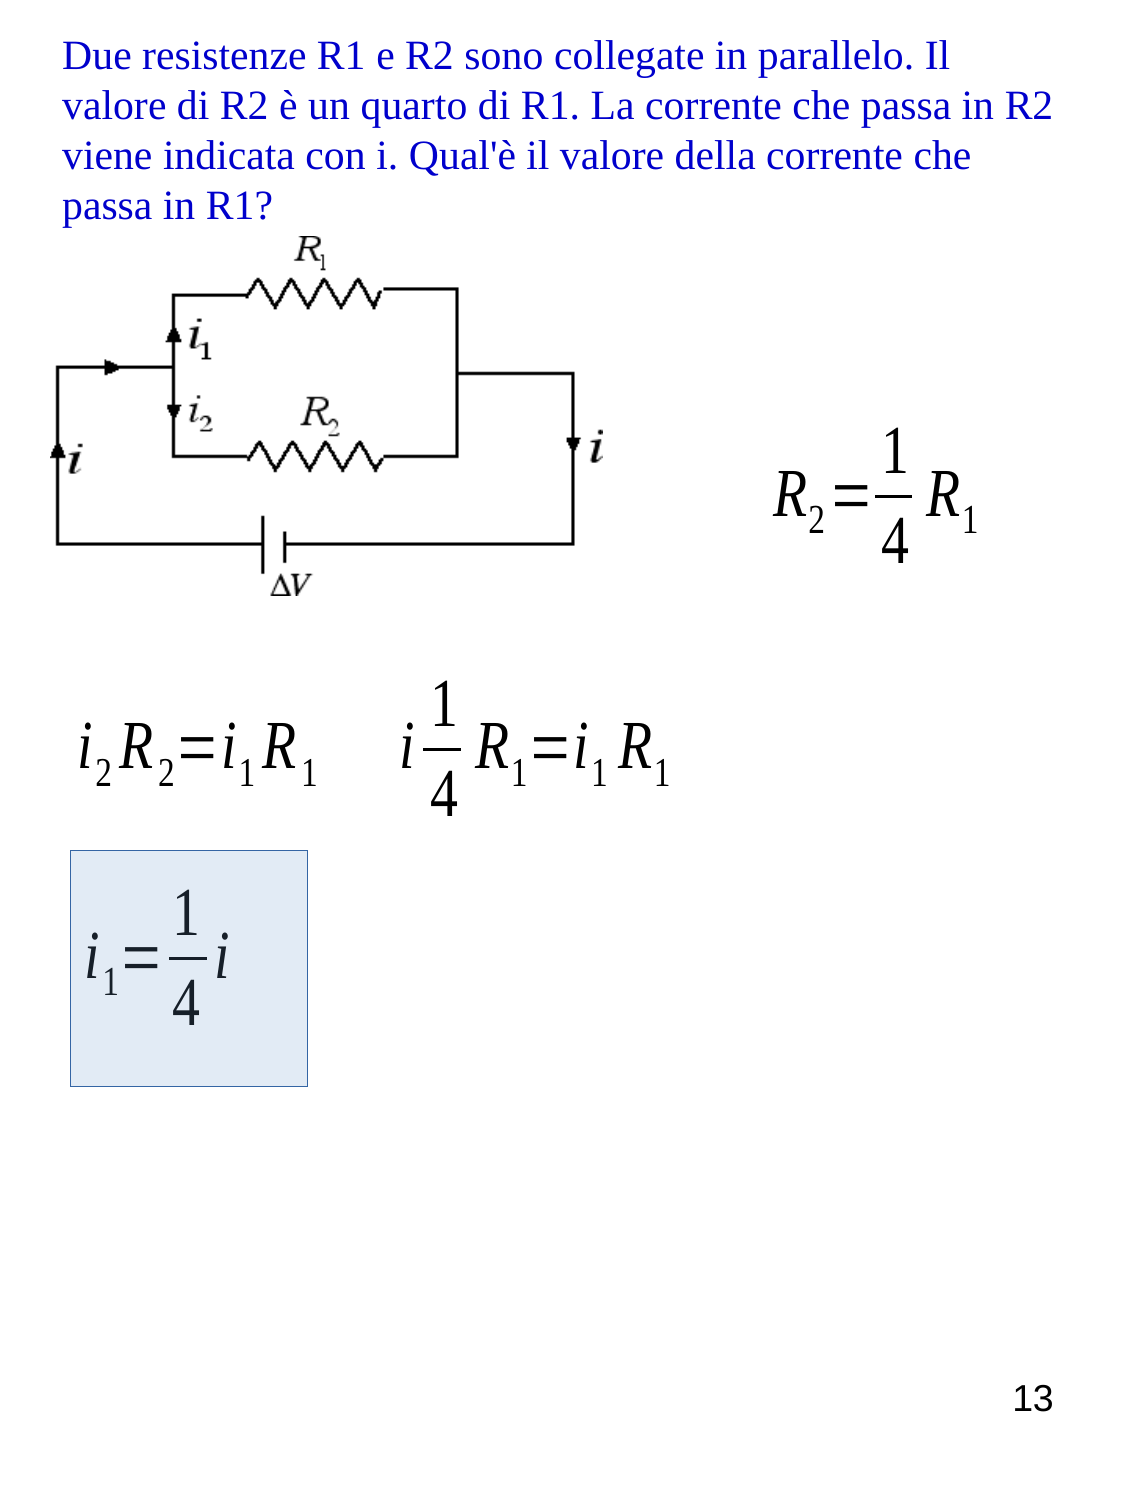

Due resistenze R1 e R2 sono collegate in parallelo. Il valore di R2 è un quarto di R1. La corrente che passa in R2 viene indicata con i. Qual'è il valore della corrente che passa in R1?
P14 Correnti continue
13